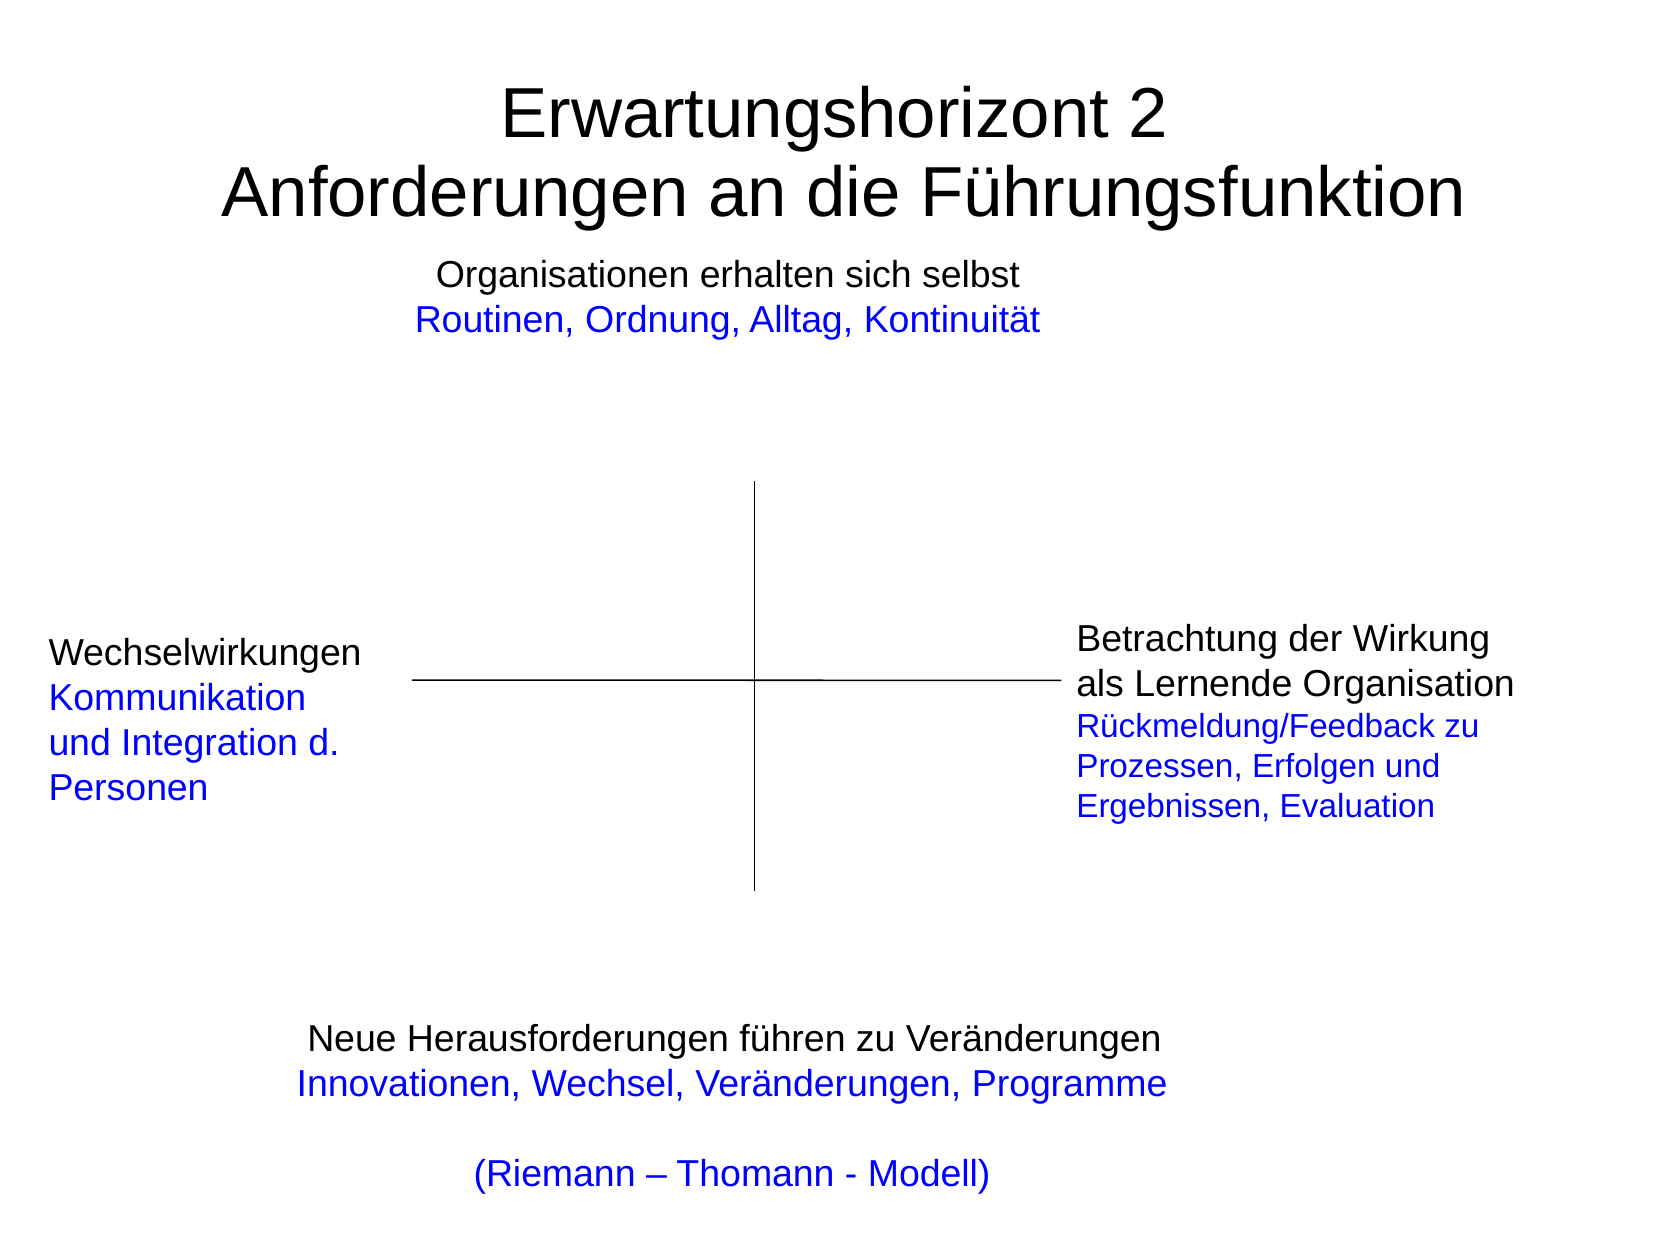

# Erwartungshorizont 2 Anforderungen an die Führungsfunktion
 Organisationen erhalten sich selbst
Routinen, Ordnung, Alltag, Kontinuität
Betrachtung der Wirkung als Lernende Organisation
Rückmeldung/Feedback zu Prozessen, Erfolgen und Ergebnissen, Evaluation
Wechselwirkungen Kommunikation und Integration d. Personen
 Neue Herausforderungen führen zu Veränderungen Innovationen, Wechsel, Veränderungen, Programme
(Riemann – Thomann - Modell)